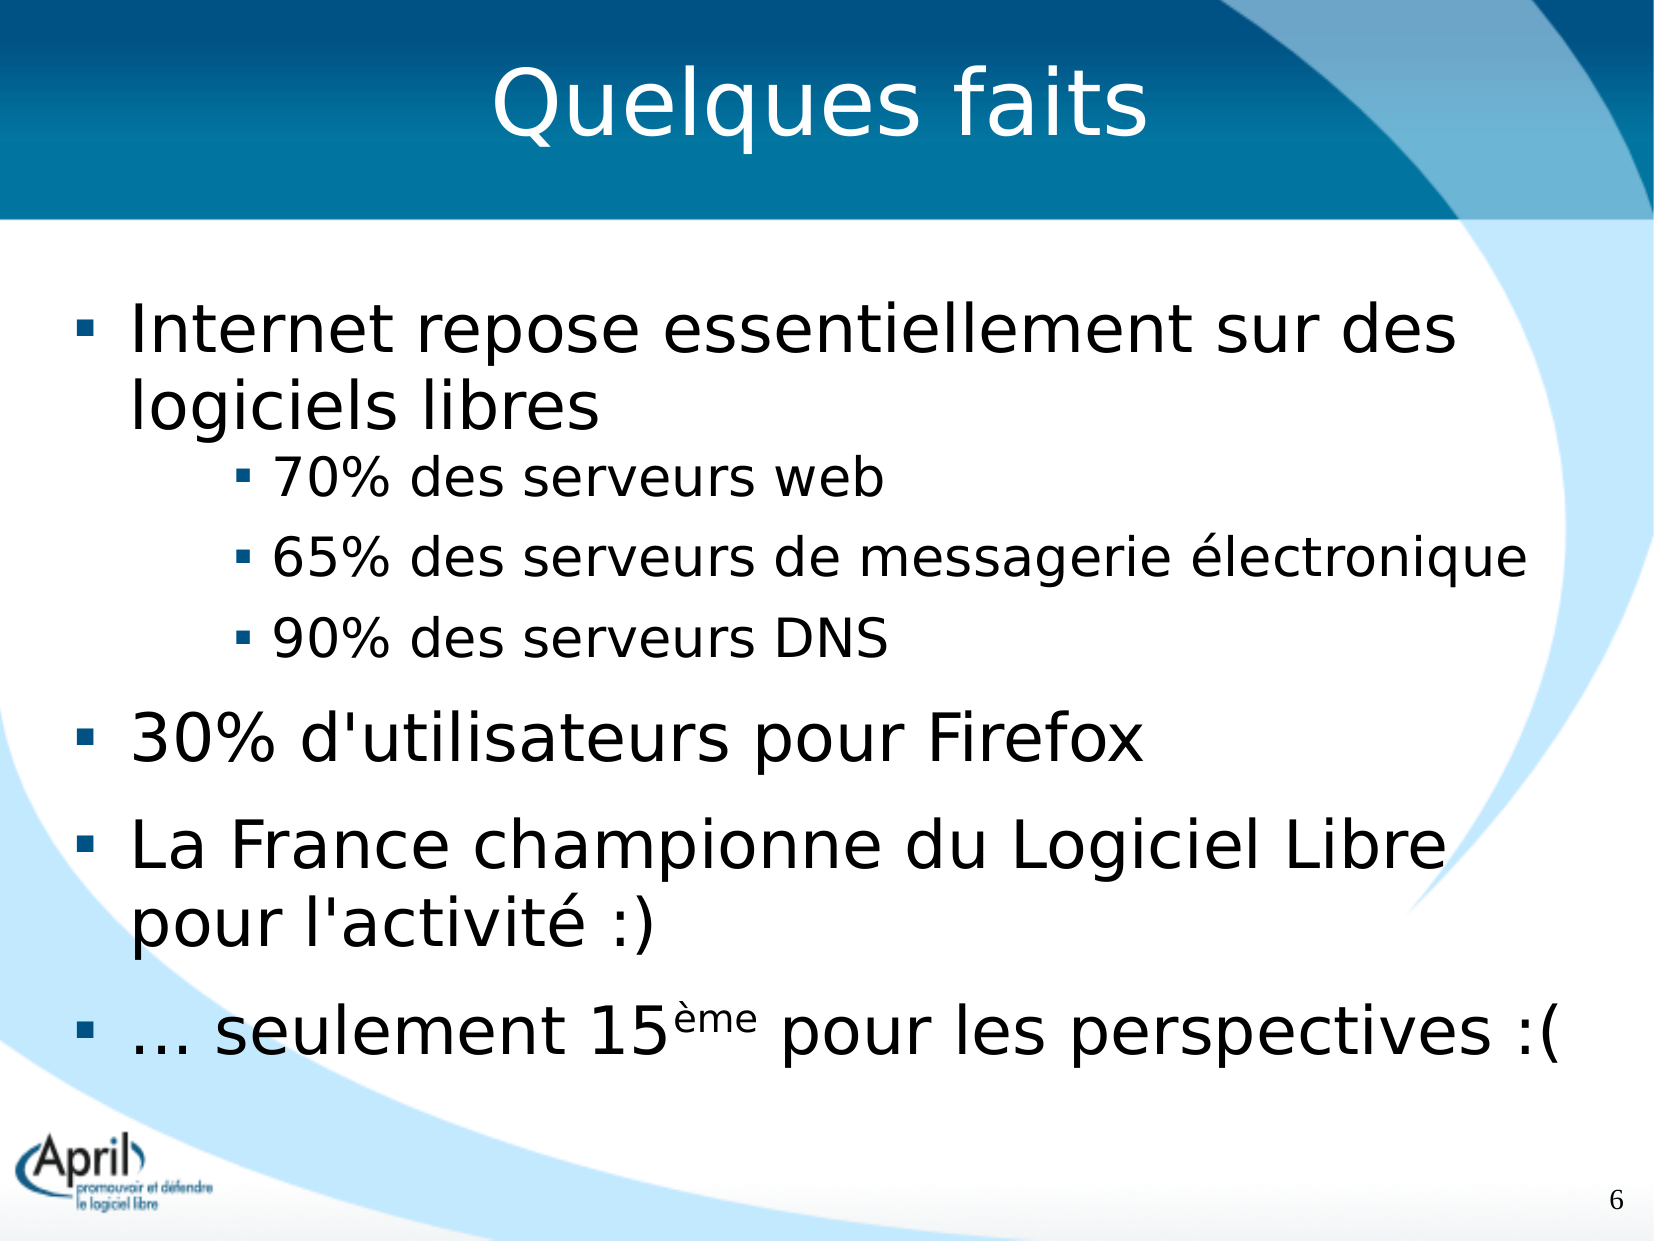

# Quelques faits
Internet repose essentiellement sur des logiciels libres
70% des serveurs web
65% des serveurs de messagerie électronique
90% des serveurs DNS
30% d'utilisateurs pour Firefox
La France championne du Logiciel Libre pour l'activité :)
... seulement 15ème pour les perspectives :(
6